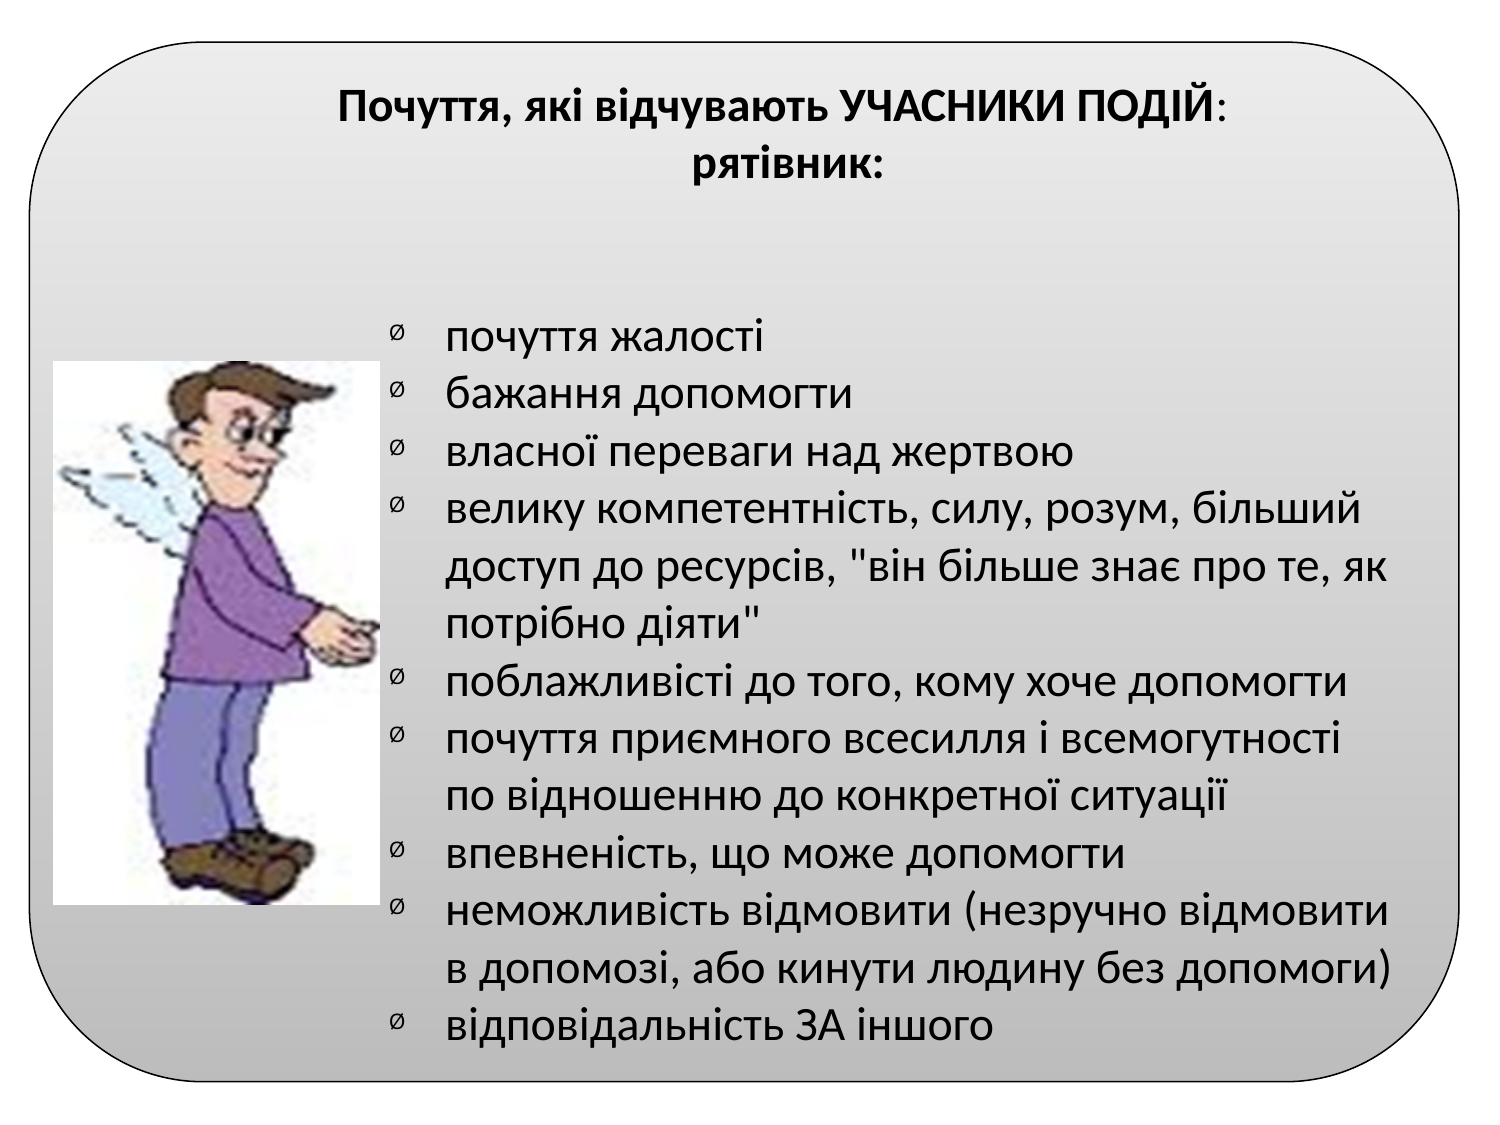

Почуття, які відчувають УЧАСНИКИ ПОДІЙ:
рятівник:
почуття жалості
бажання допомогти
власної переваги над жертвою
велику компетентність, силу, розум, більший доступ до ресурсів, "він більше знає про те, як потрібно діяти"
поблажливісті до того, кому хоче допомогти
почуття приємного всесилля і всемогутності по відношенню до конкретної ситуації
впевненість, що може допомогти
неможливість відмовити (незручно відмовити в допомозі, або кинути людину без допомоги)
відповідальність ЗА іншого